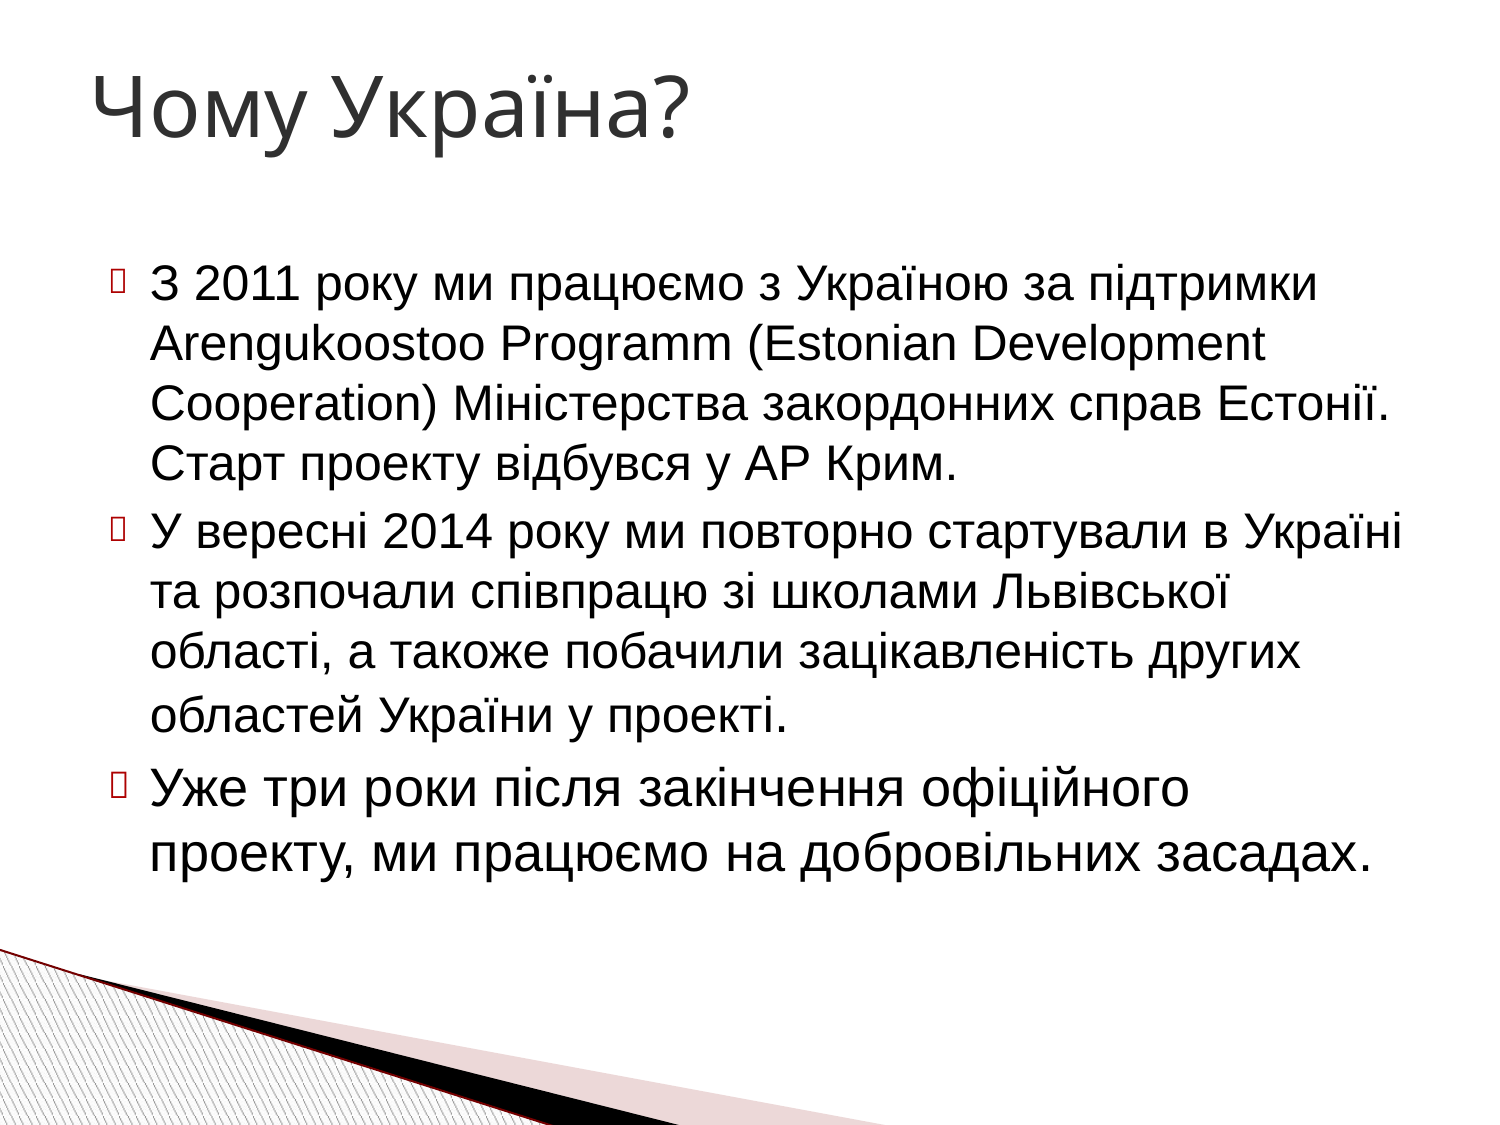

Чому Україна?
# З 2011 року ми працюємо з Україною за підтримки Arengukoostoo Programm (Estonian Development Cooperation) Міністерства закордонних справ Естонії. Старт проекту відбувся у АР Крим.
У вересні 2014 року ми повторно стартували в Україні та розпочали співпрацю зі школами Львівської області, а такоже побачили зацікавленість других областей України у проекті.
Уже три роки після закінчення офіційного проекту, ми працюємо на добровільних засадах.